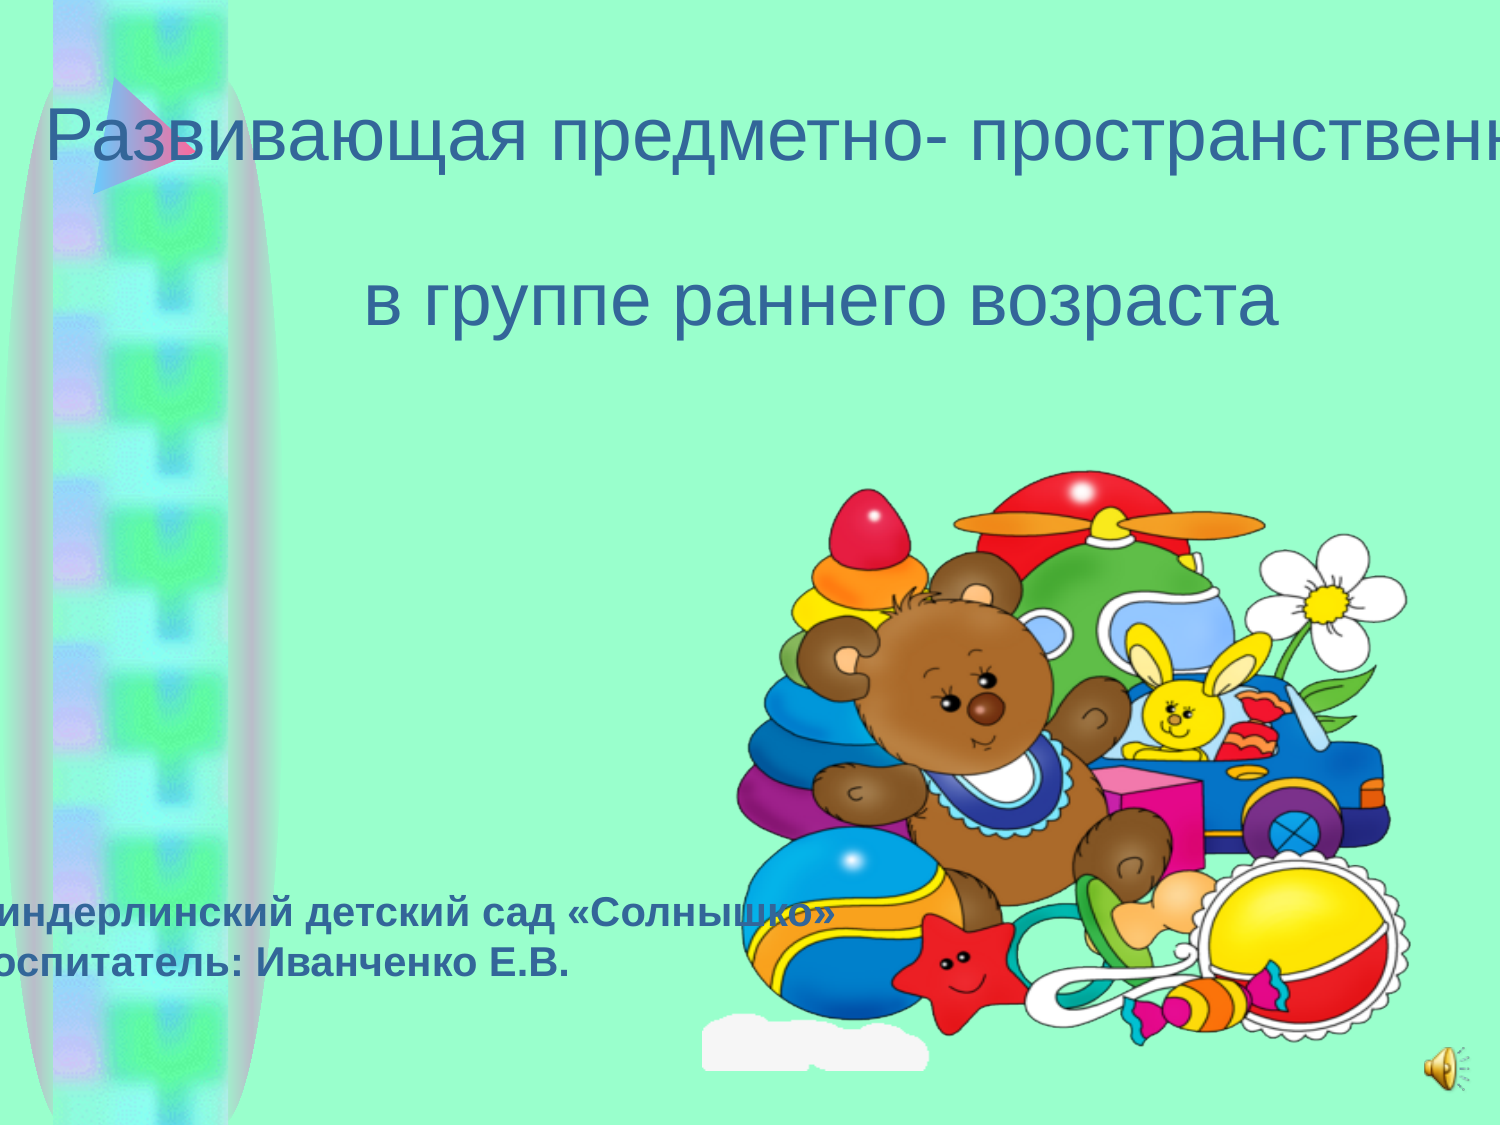

Развивающая предметно- пространственная среда
в группе раннего возраста
Миндерлинский детский сад «Солнышко»
Воспитатель: Иванченко Е.В.